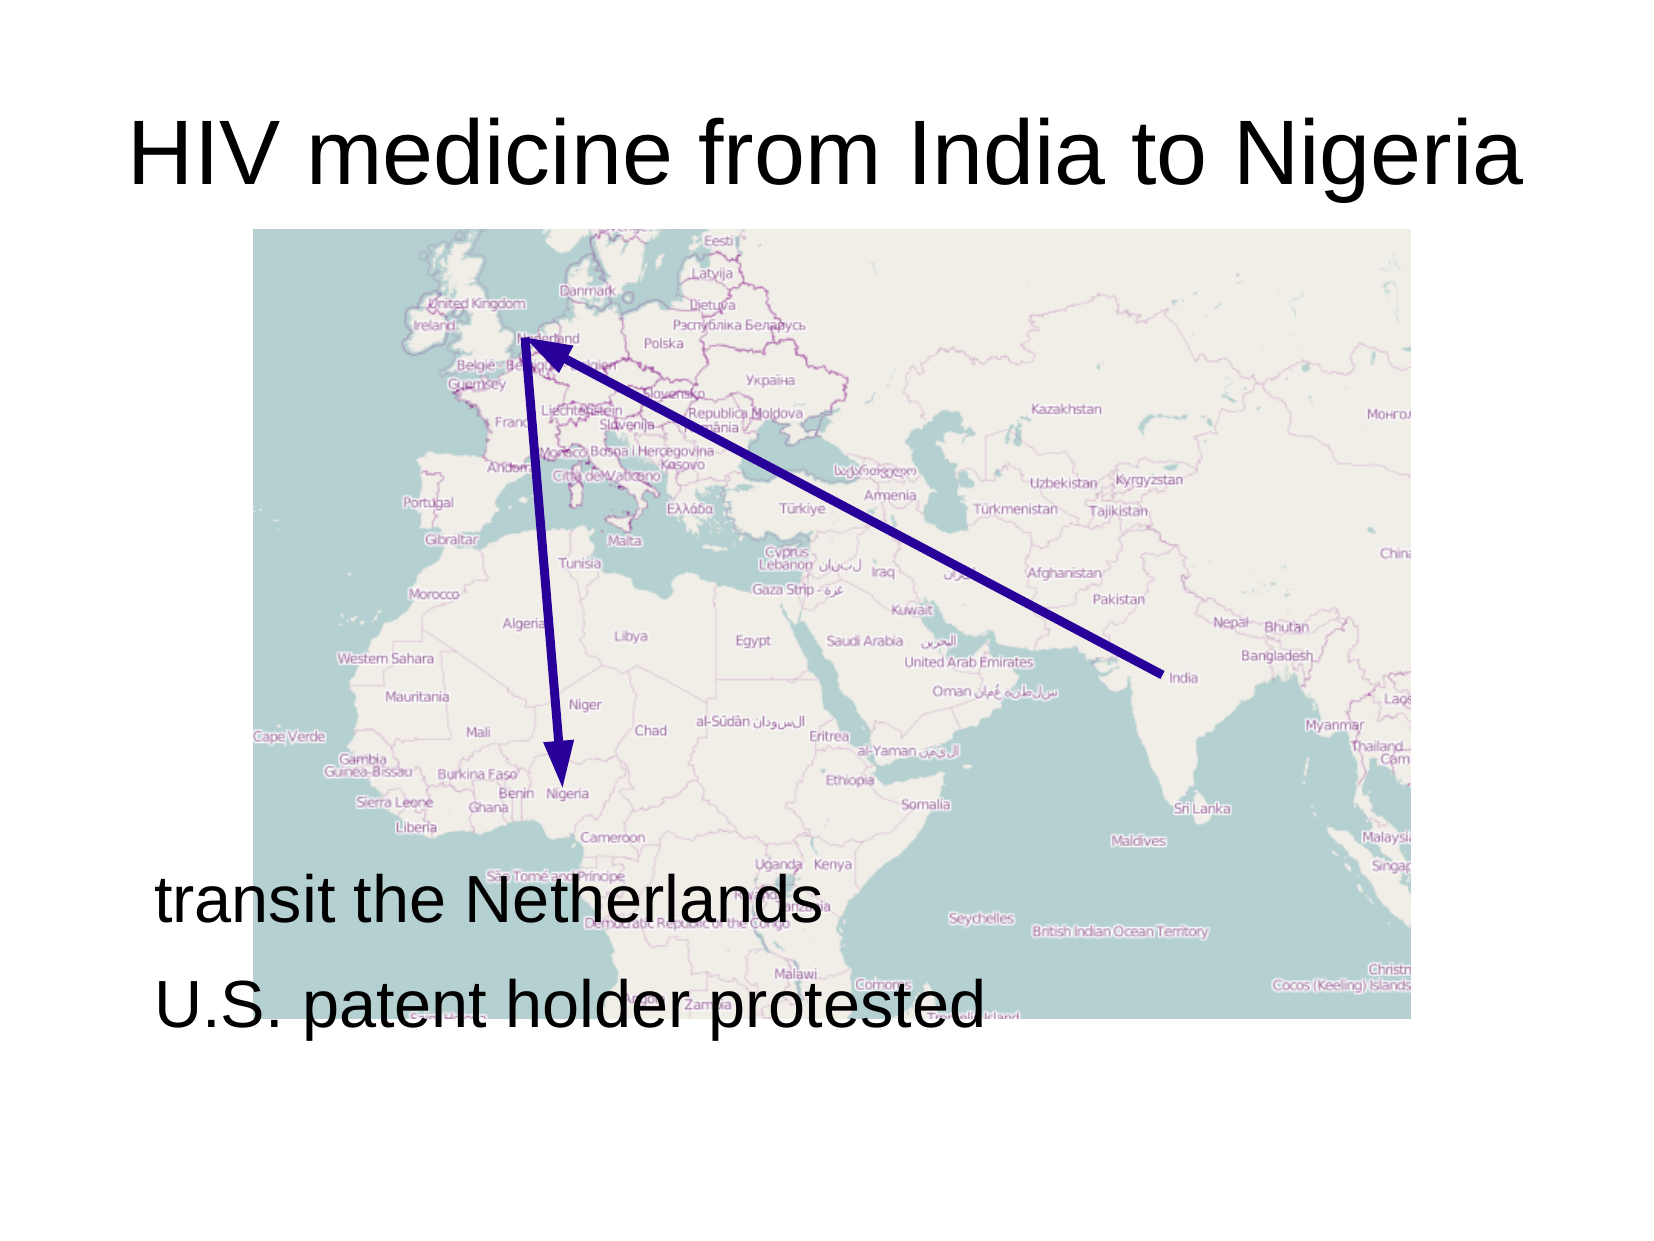

# HIV medicine from India to Nigeria
transit the Netherlands
U.S. patent holder protested